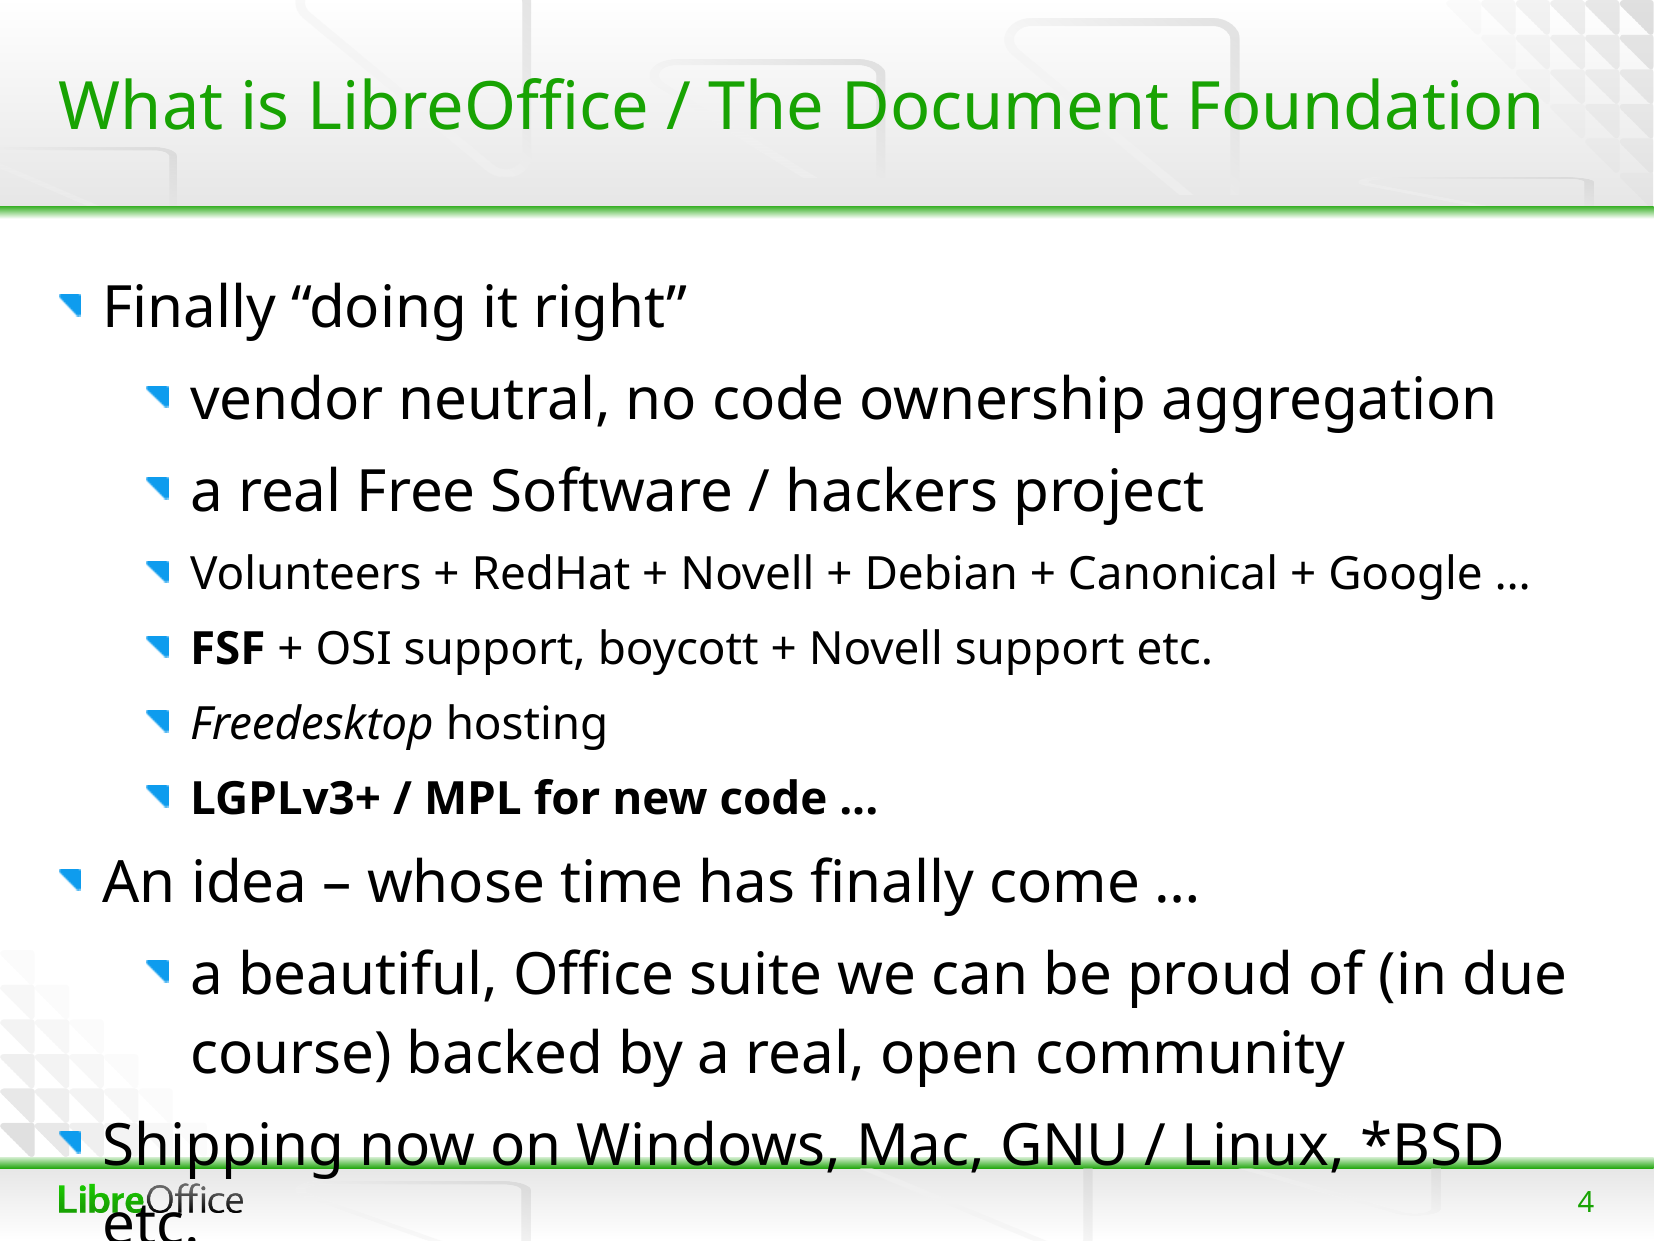

# What is LibreOffice / The Document Foundation
Finally “doing it right”
vendor neutral, no code ownership aggregation
a real Free Software / hackers project
Volunteers + RedHat + Novell + Debian + Canonical + Google …
FSF + OSI support, boycott + Novell support etc.
Freedesktop hosting
LGPLv3+ / MPL for new code ...
An idea – whose time has finally come …
a beautiful, Office suite we can be proud of (in due course) backed by a real, open community
Shipping now on Windows, Mac, GNU / Linux, *BSD etc.
ODF enables trivial migration with your data ...
4